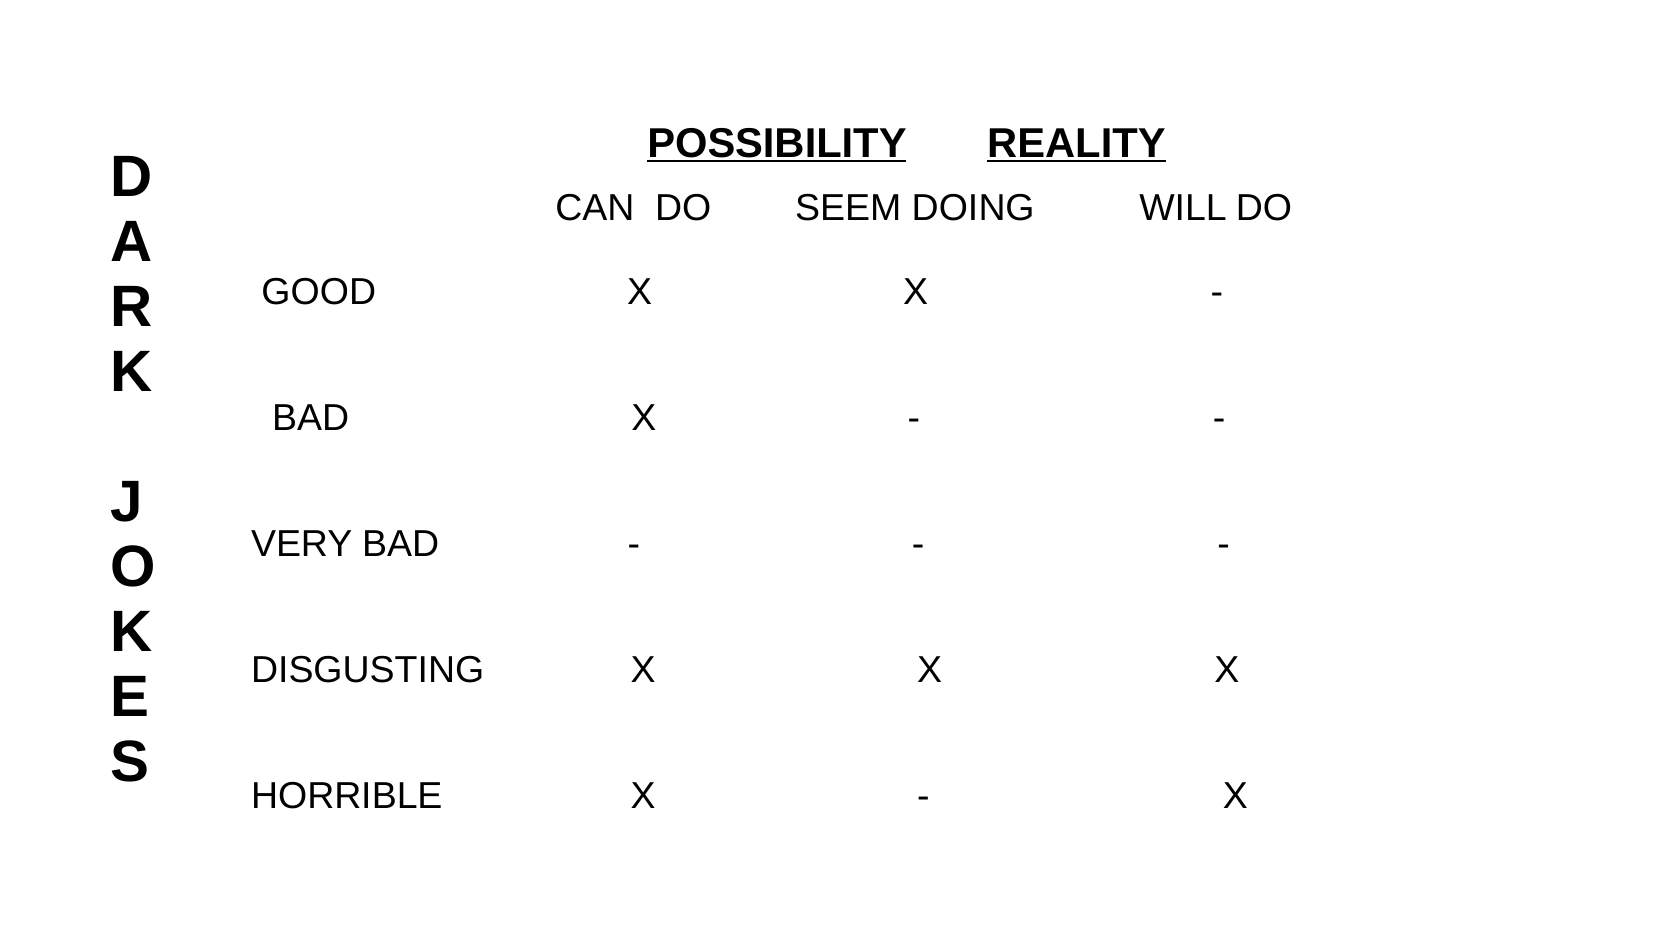

POSSIBILITY REALITY
DARK JOKES
 CAN DO SEEM DOING WILL DO
 GOOD X X -
 BAD X - -
VERY BAD - - -
DISGUSTING X X X
HORRIBLE X - X